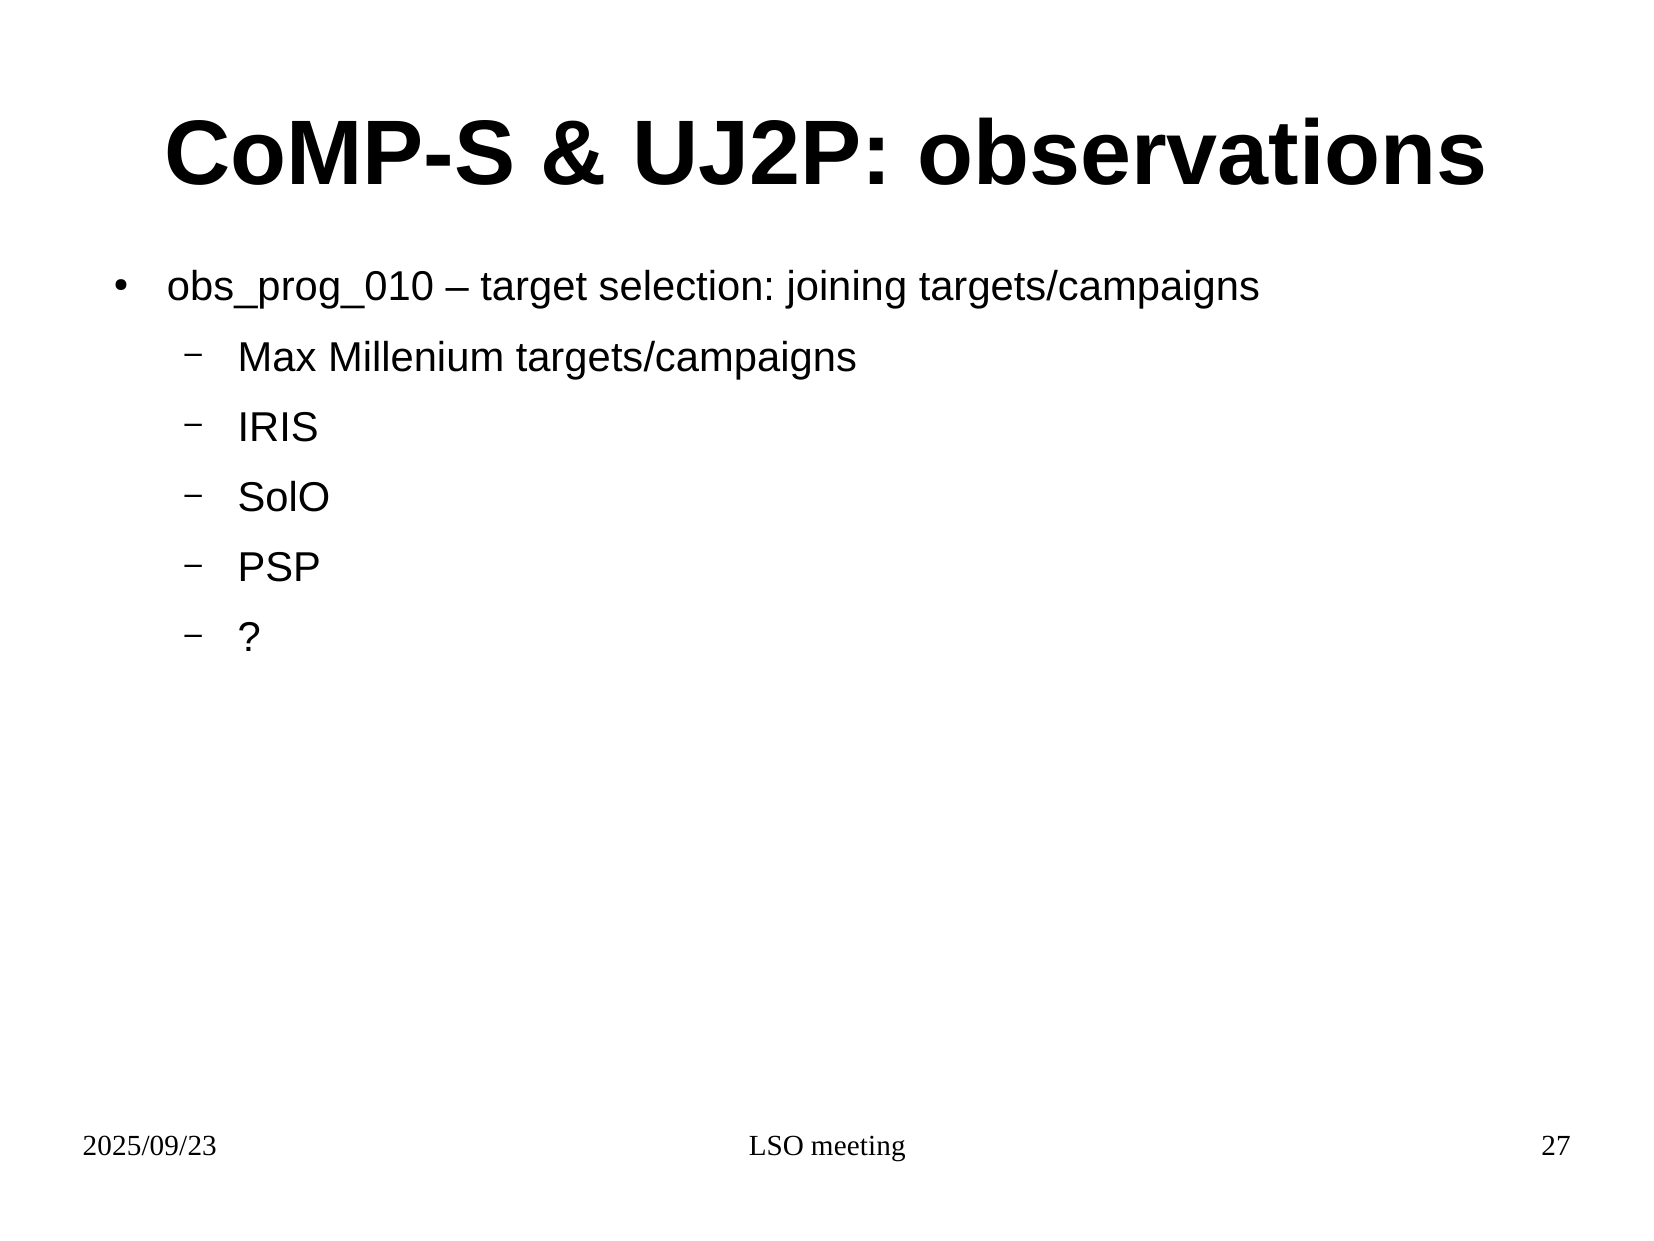

CoMP-S & UJ2P: observations
# obs_prog_010 – target selection: joining targets/campaigns
Max Millenium targets/campaigns
IRIS
SolO
PSP
?
2025/09/23
LSO meeting
27